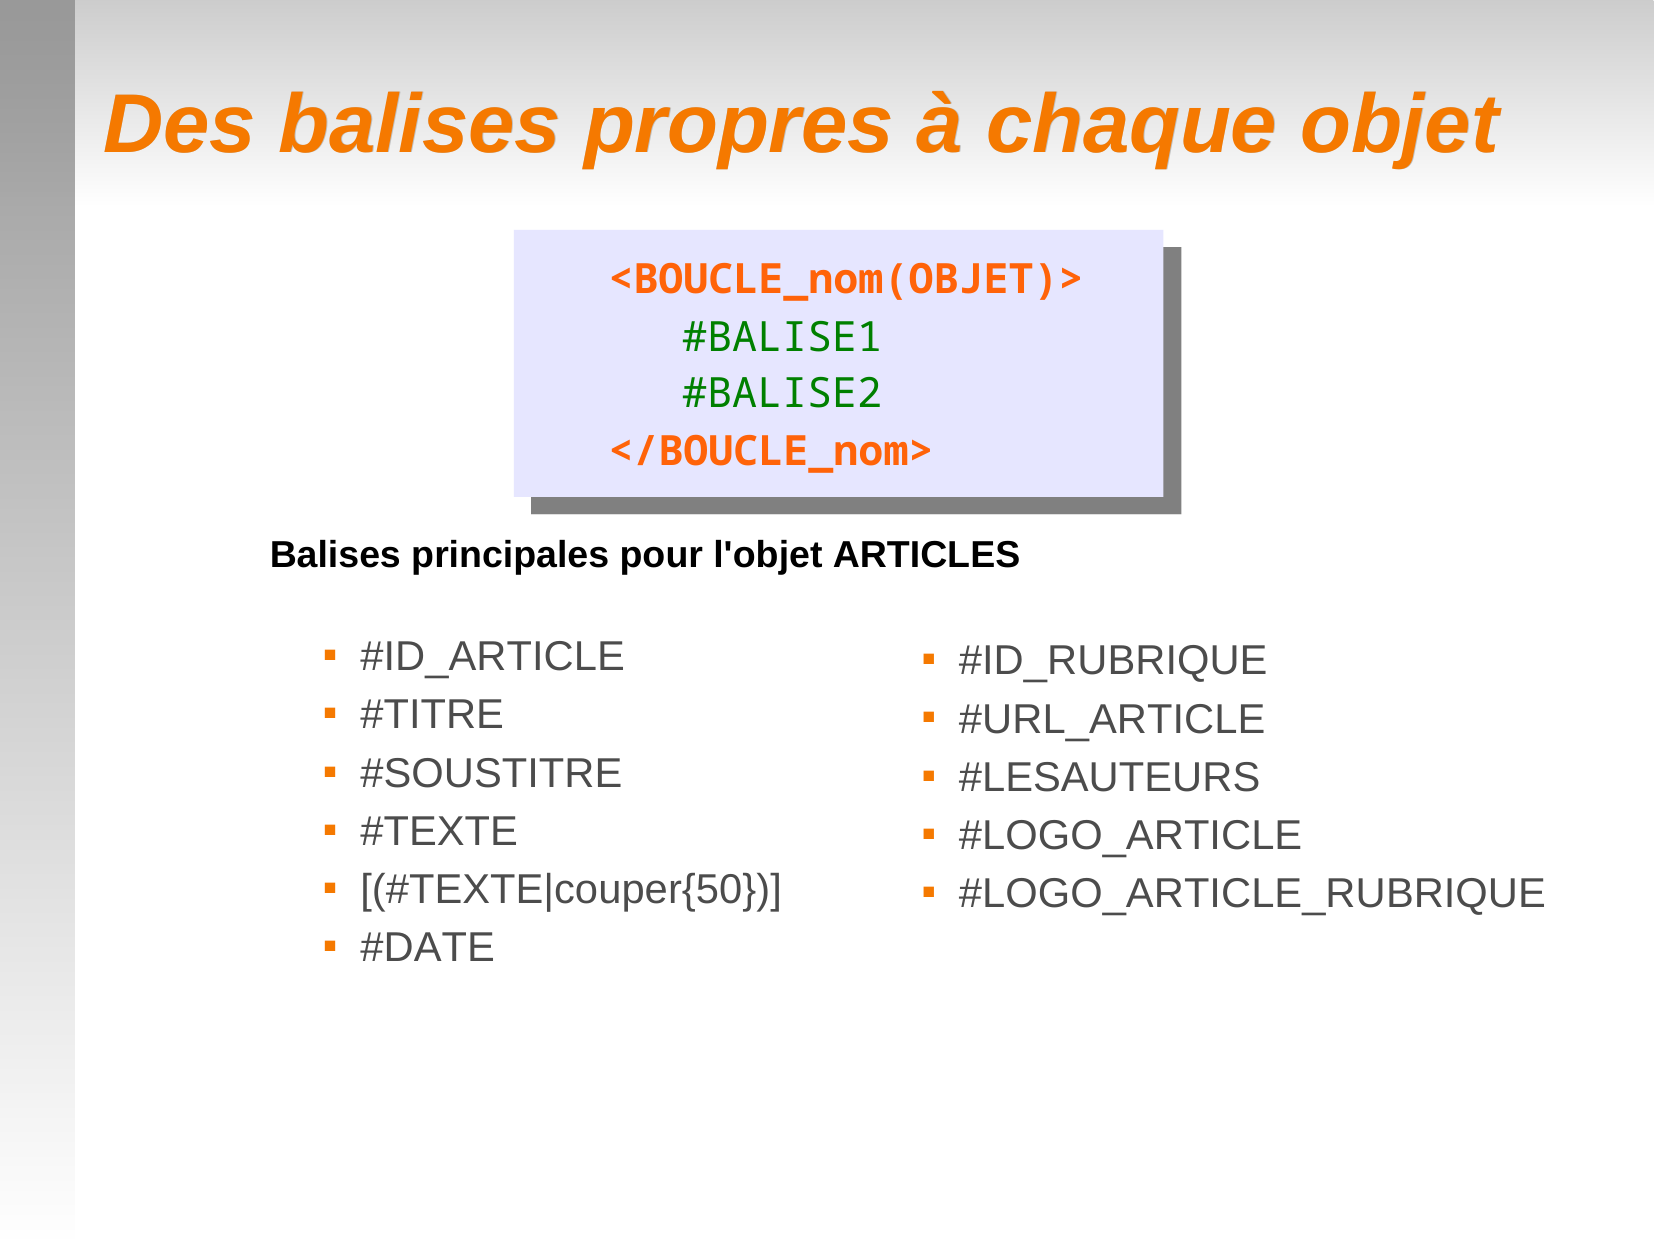

# Des balises propres à chaque objet
	<BOUCLE_nom(OBJET)>
		#BALISE1
		#BALISE2
	</BOUCLE_nom>
Balises principales pour l'objet ARTICLES
#ID_ARTICLE
#TITRE
#SOUSTITRE
#TEXTE
[(#TEXTE|couper{50})]
#DATE
#ID_RUBRIQUE
#URL_ARTICLE
#LESAUTEURS
#LOGO_ARTICLE
#LOGO_ARTICLE_RUBRIQUE